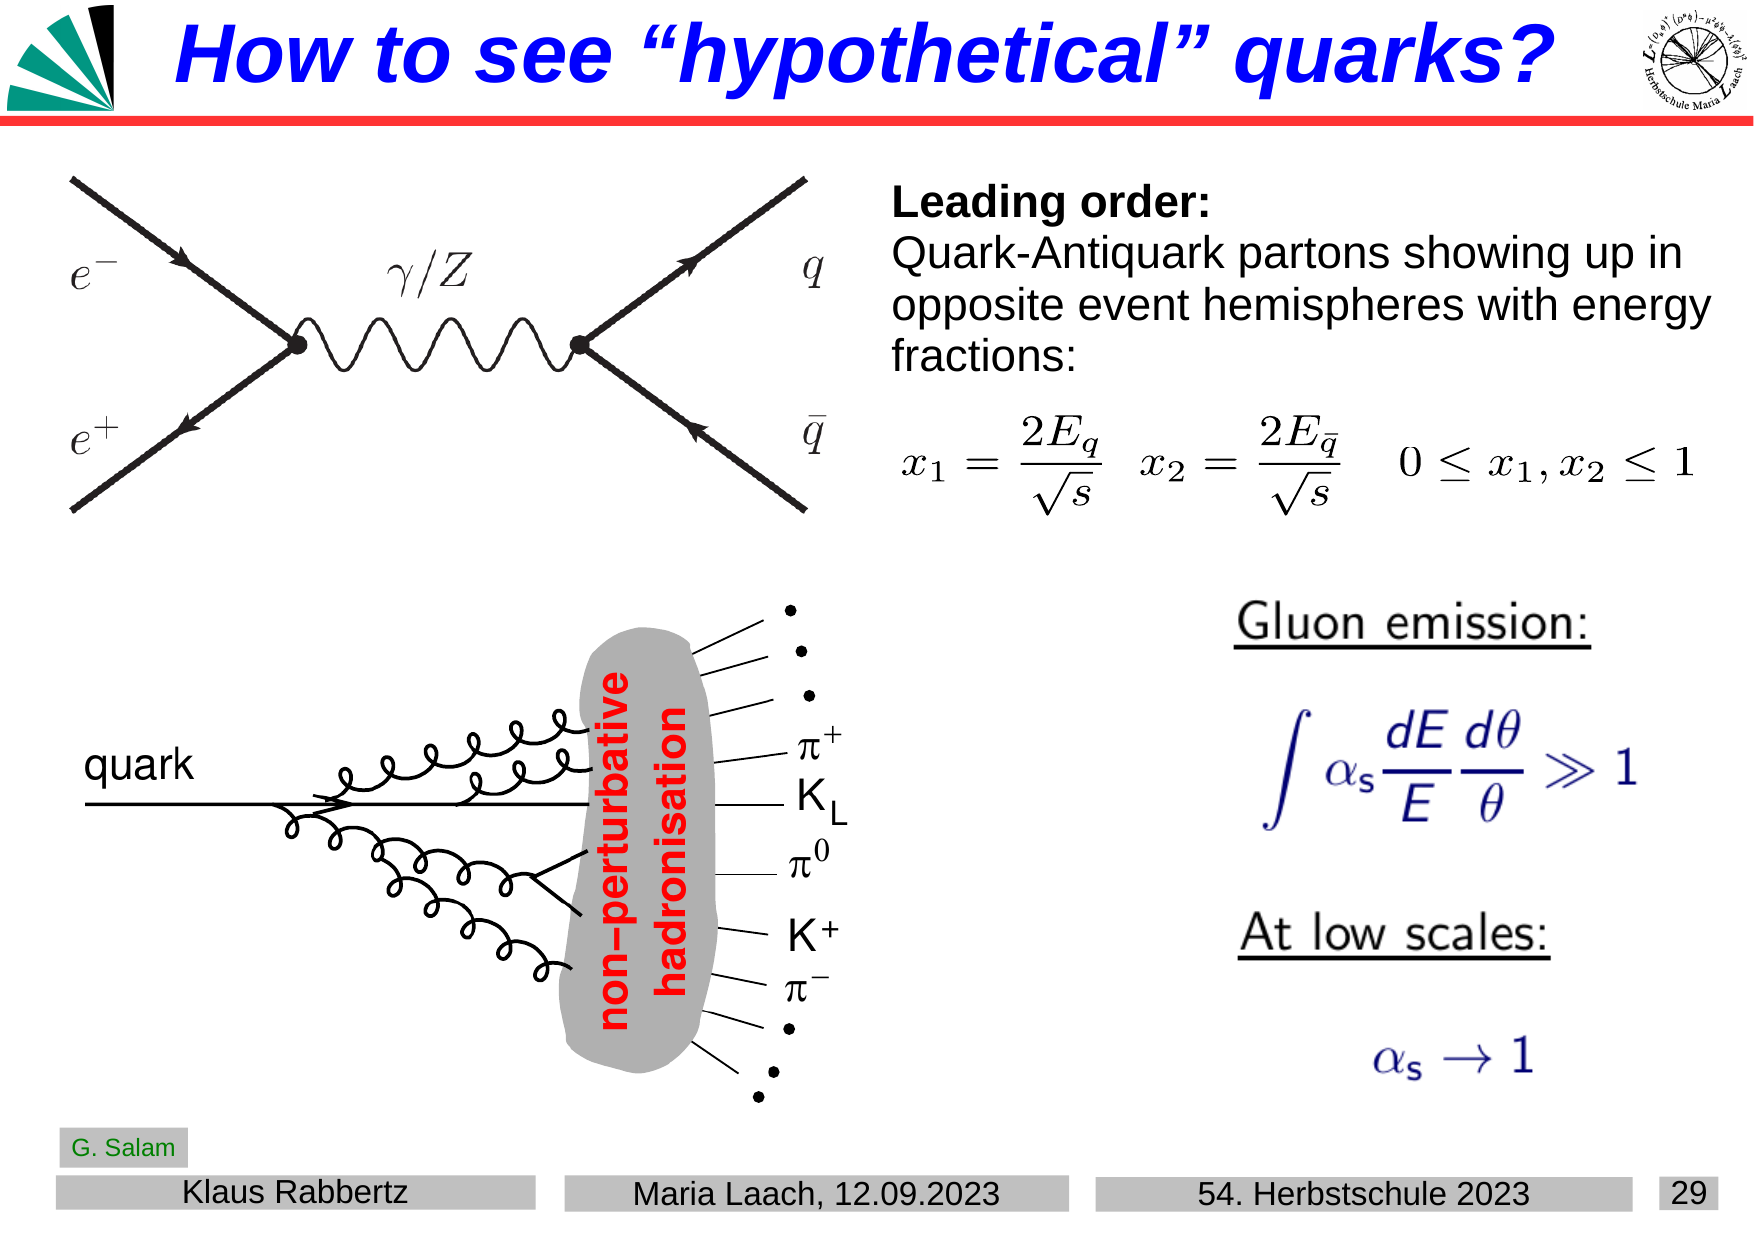

# How to see “hypothetical” quarks?
Leading order:
Quark-Antiquark partons showing up in
opposite event hemispheres with energy
fractions:
G. Salam